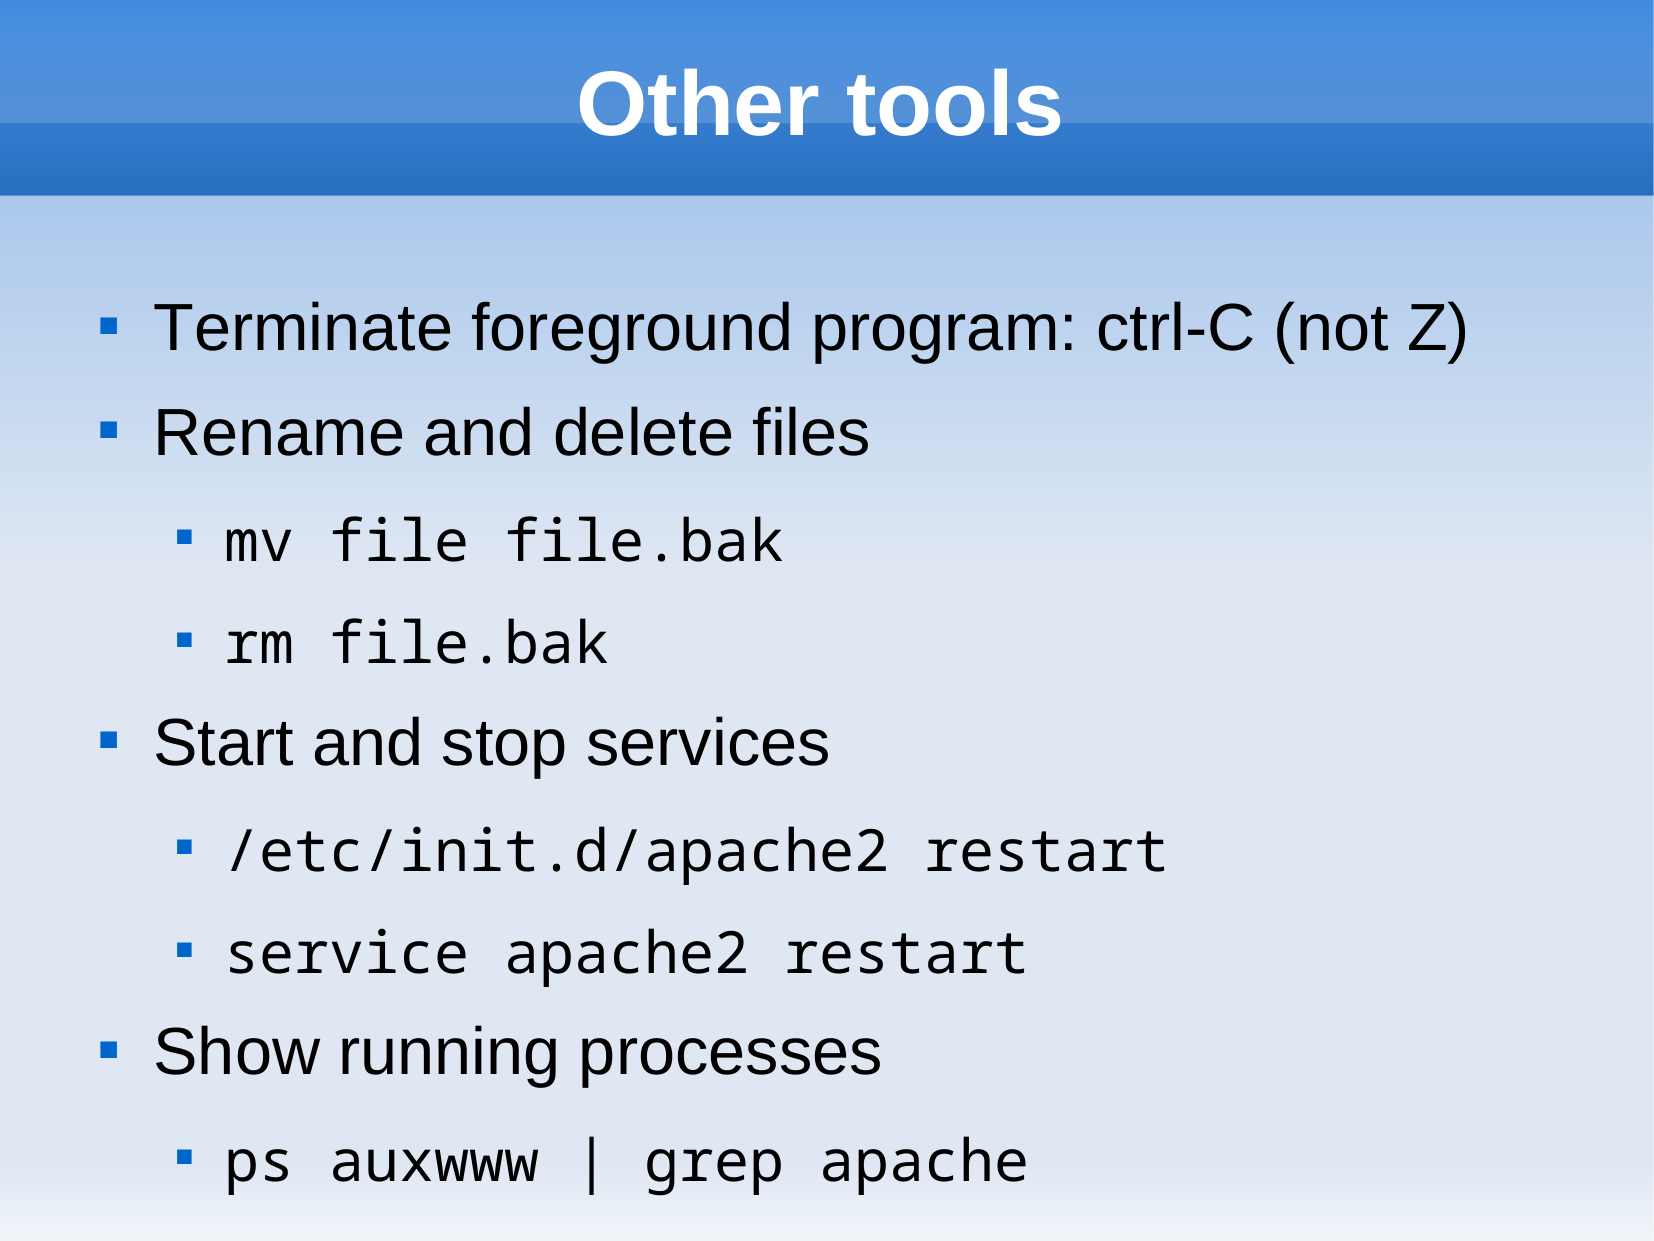

# Other tools
Terminate foreground program: ctrl-C (not Z)
Rename and delete files
mv file file.bak
rm file.bak
Start and stop services
/etc/init.d/apache2 restart
service apache2 restart
Show running processes
ps auxwww | grep apache